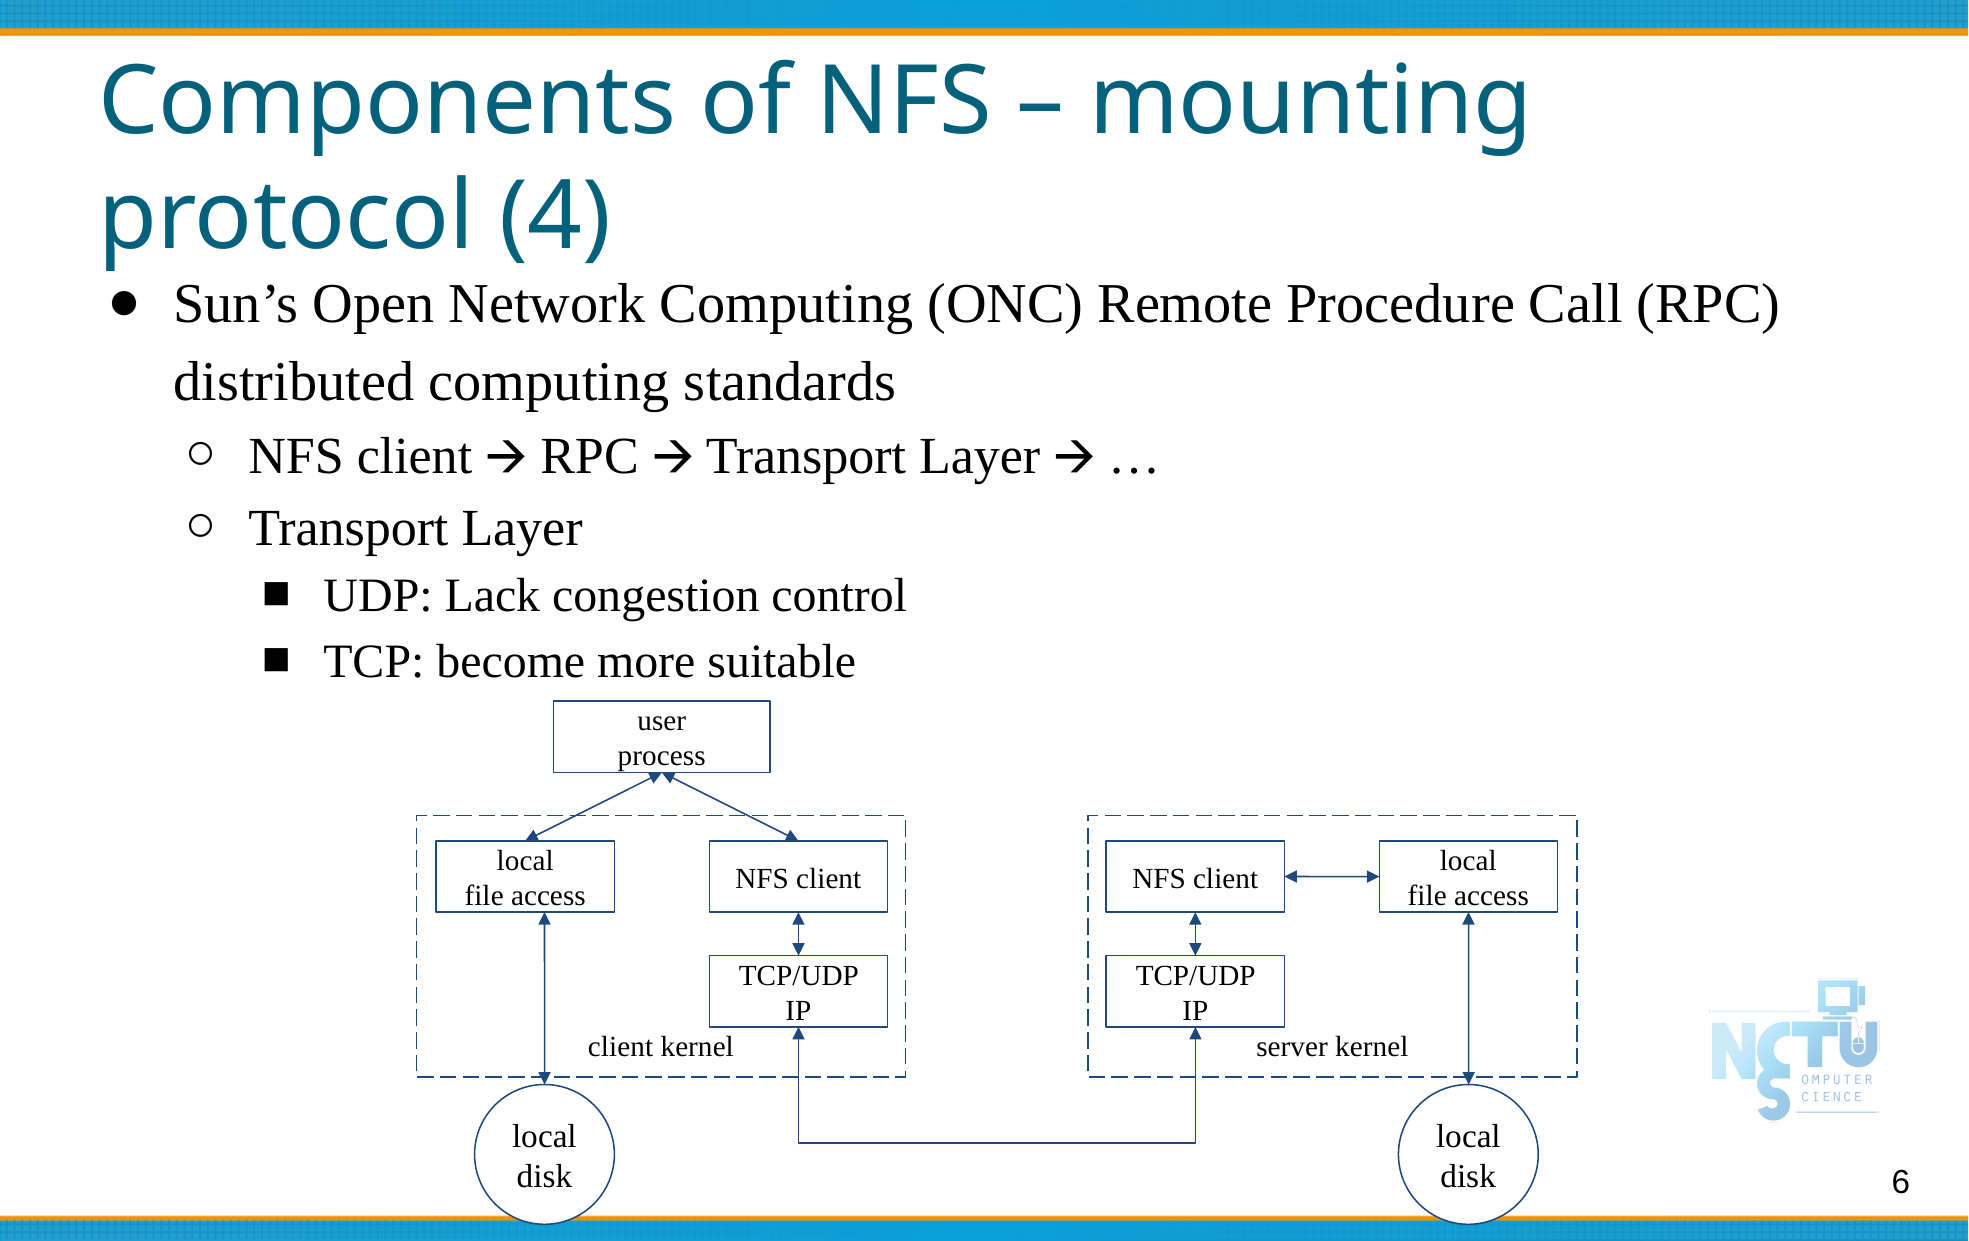

# Components of NFS – mounting protocol (4)
Sun’s Open Network Computing (ONC) Remote Procedure Call (RPC) distributed computing standards
NFS client 🡪 RPC 🡪 Transport Layer 🡪 …
Transport Layer
UDP: Lack congestion control
TCP: become more suitable
user
process
client kernel
server kernel
local
file access
NFS client
NFS client
local
file access
TCP/UDP IP
TCP/UDP IP
local disk
local disk